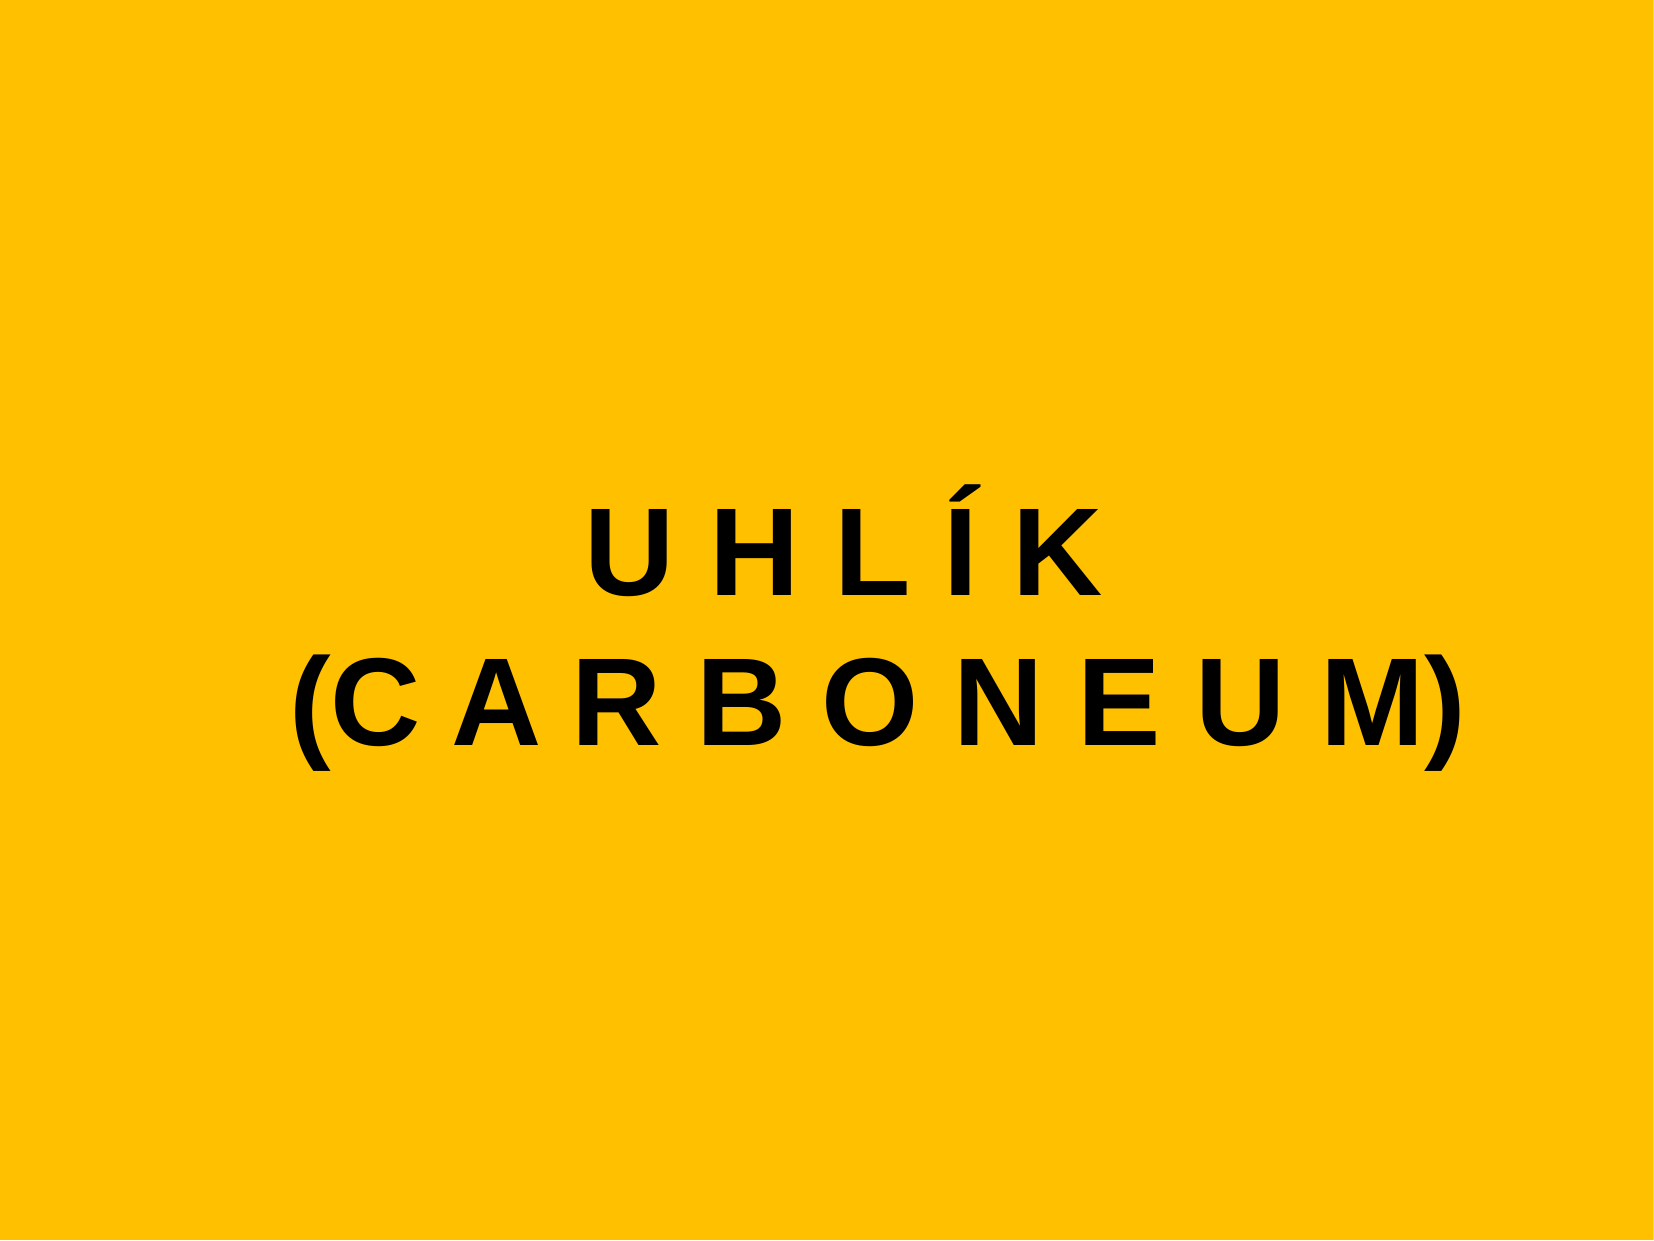

# U H L Í K (C A R B O N E U M)